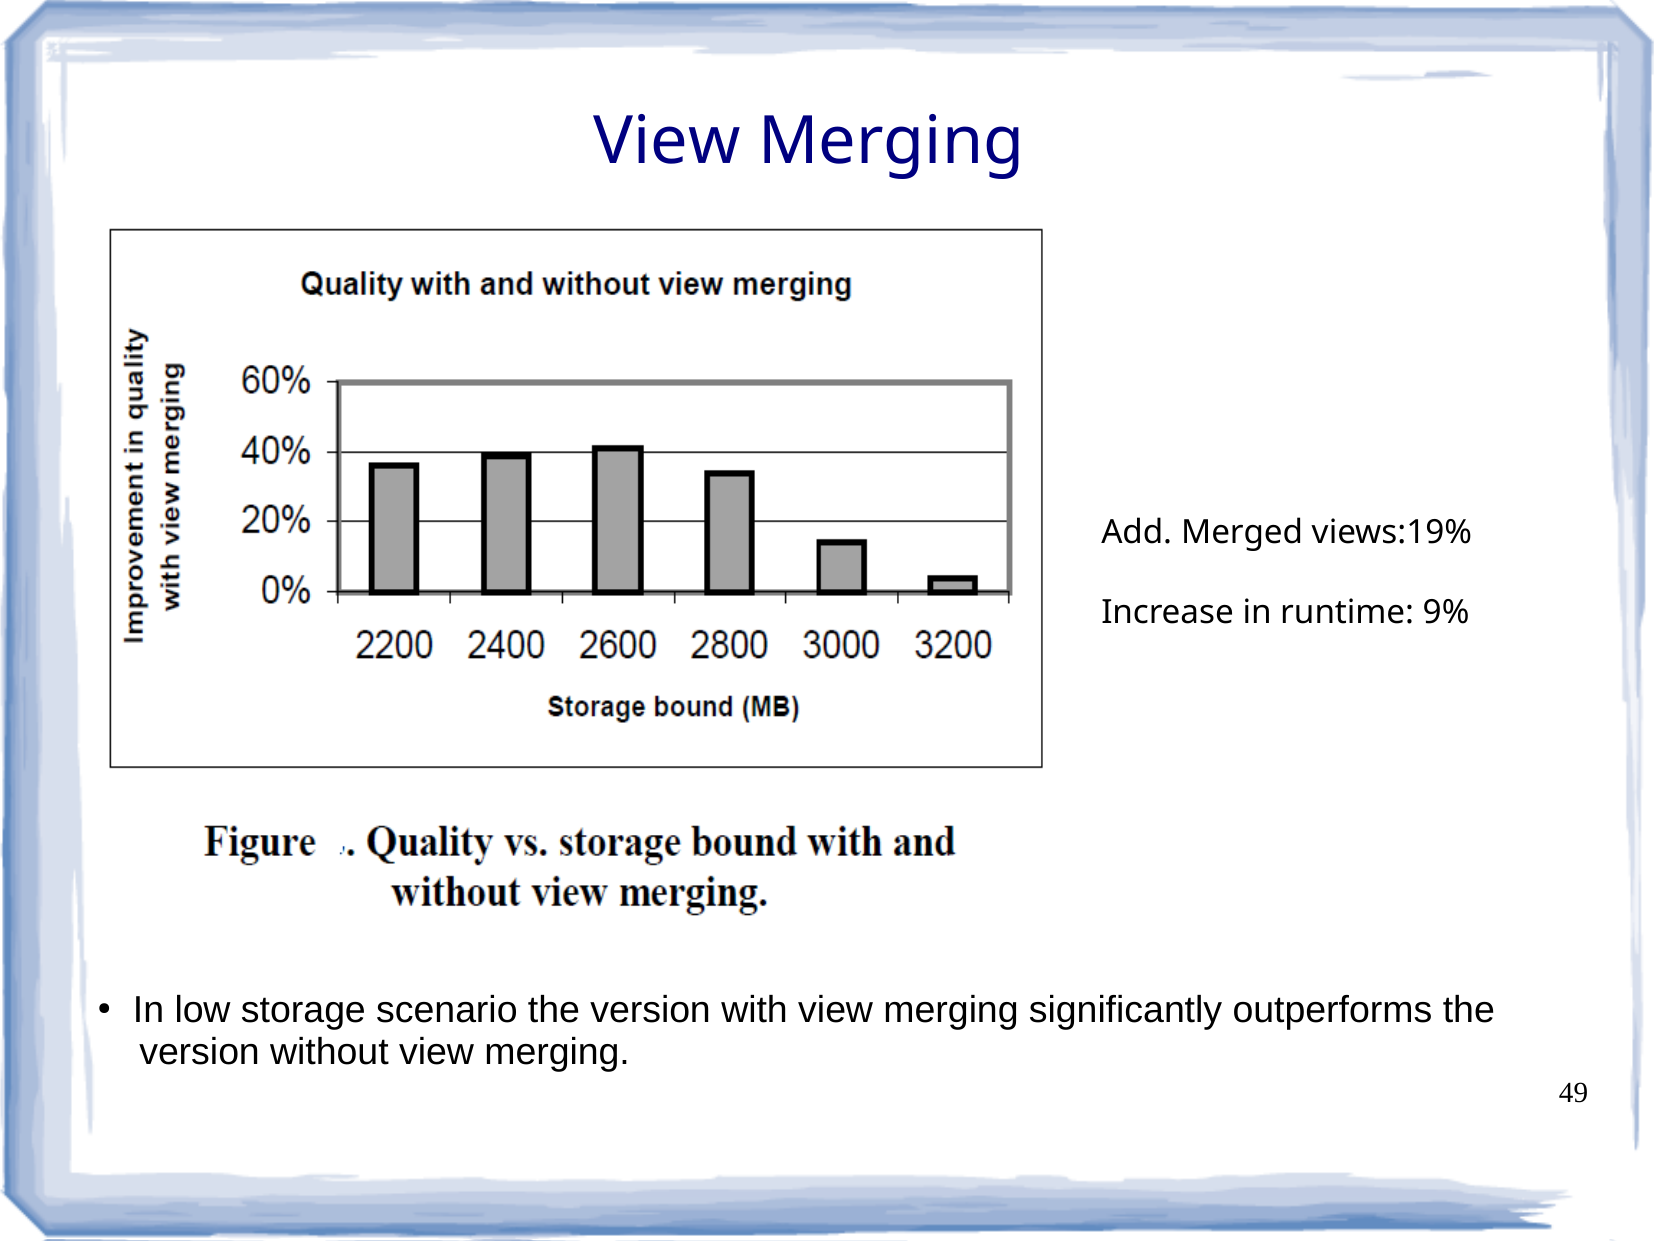

# View Merging
Add. Merged views:19%
Increase in runtime: 9%
In low storage scenario the version with view merging significantly outperforms the
 version without view merging.
49